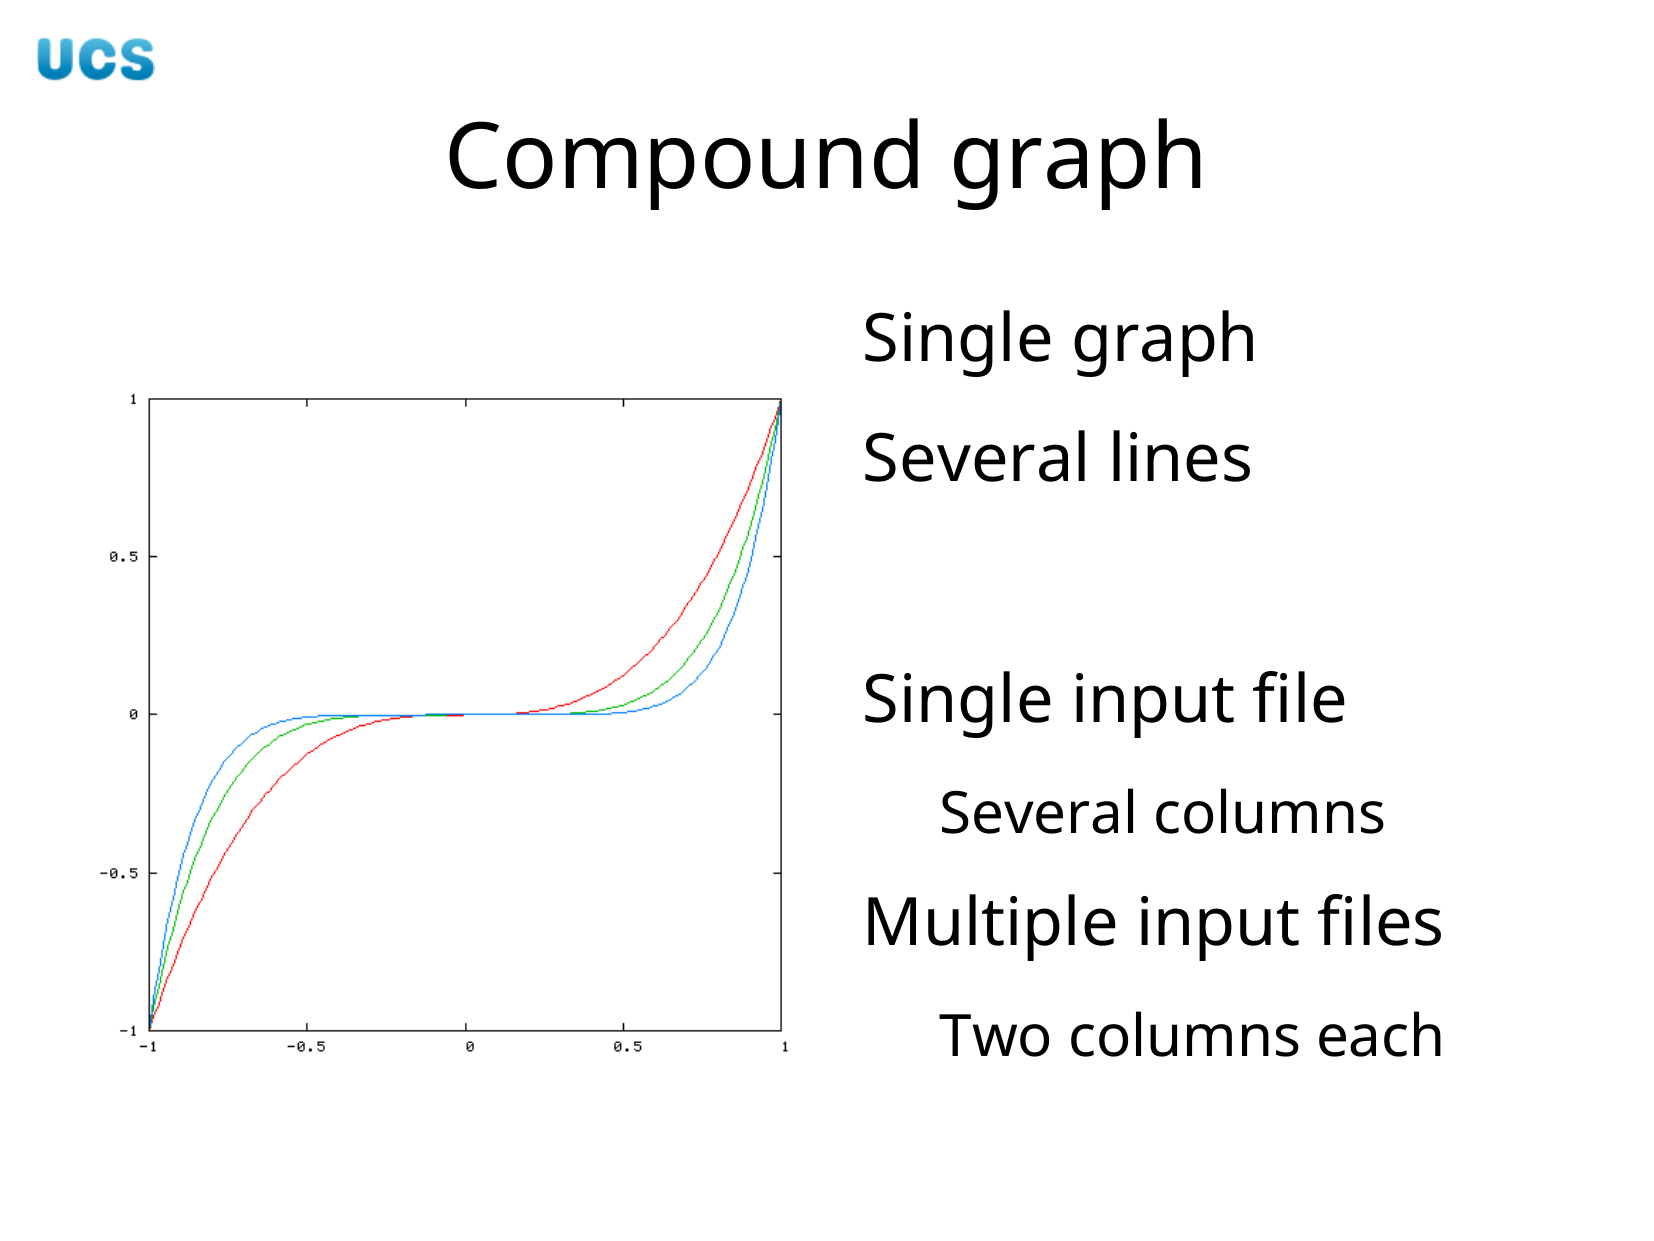

# Compound graph
Single graph
Several lines
Single input file
Several columns
Multiple input files
Two columns each